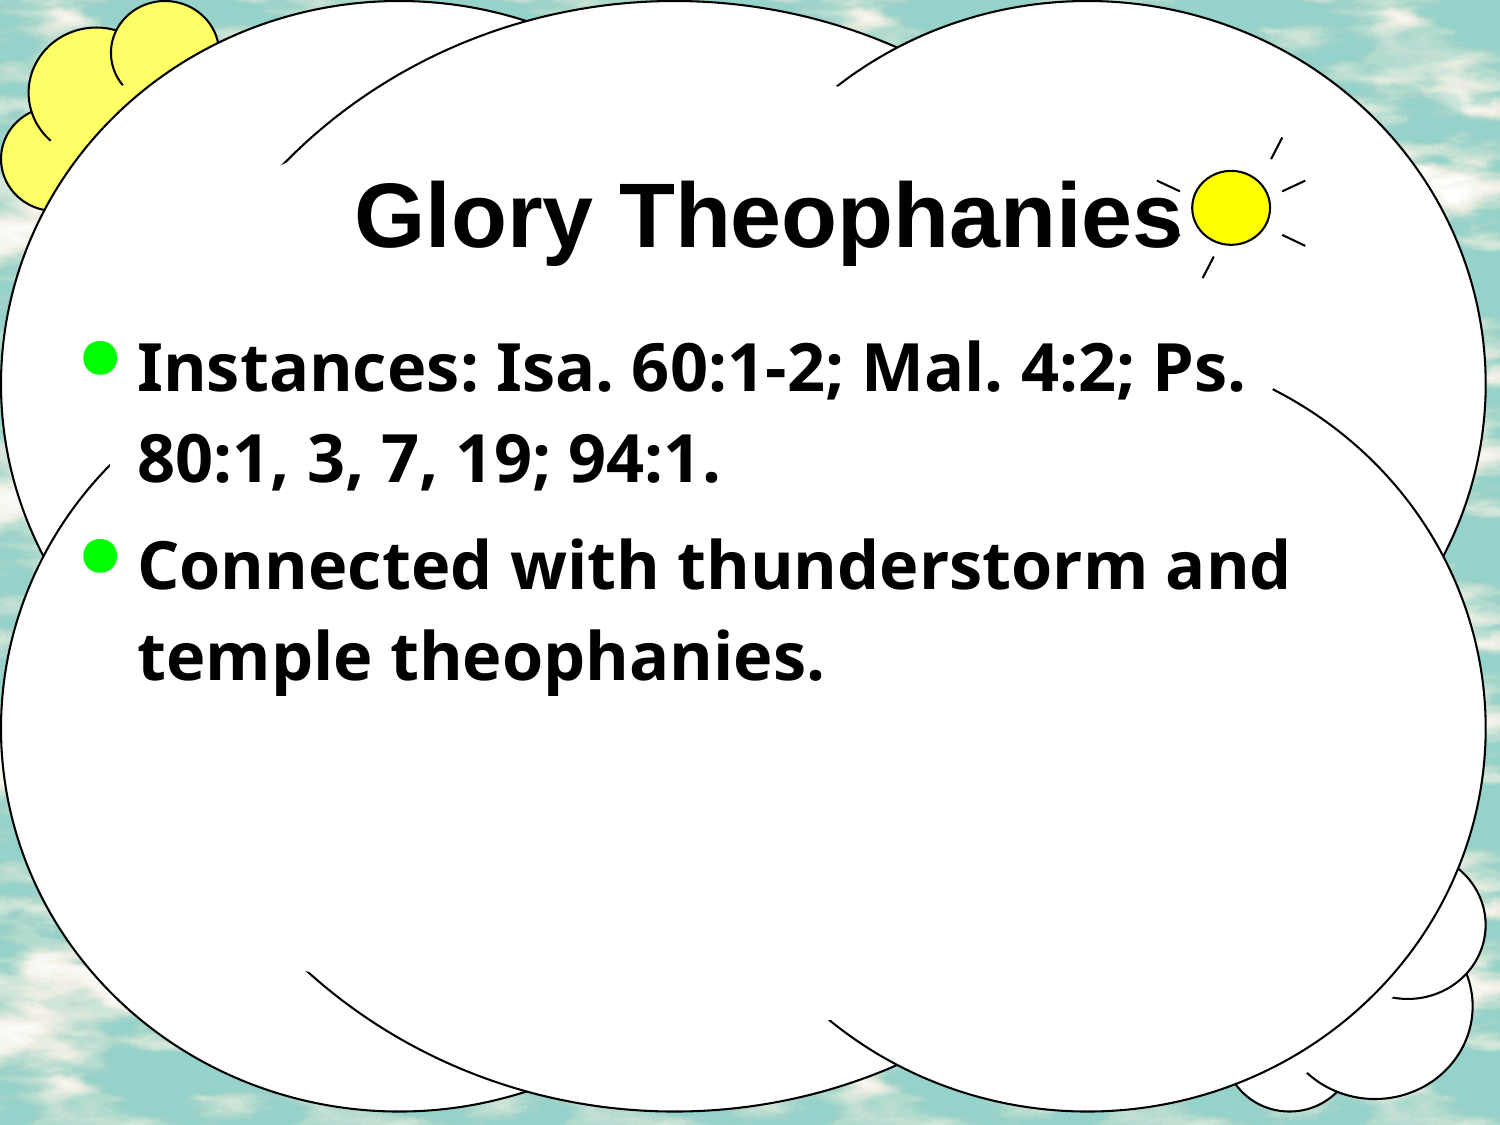

# Glory Theophanies
Instances: Isa. 60:1-2; Mal. 4:2; Ps. 80:1, 3, 7, 19; 94:1.
Connected with thunderstorm and temple theophanies.